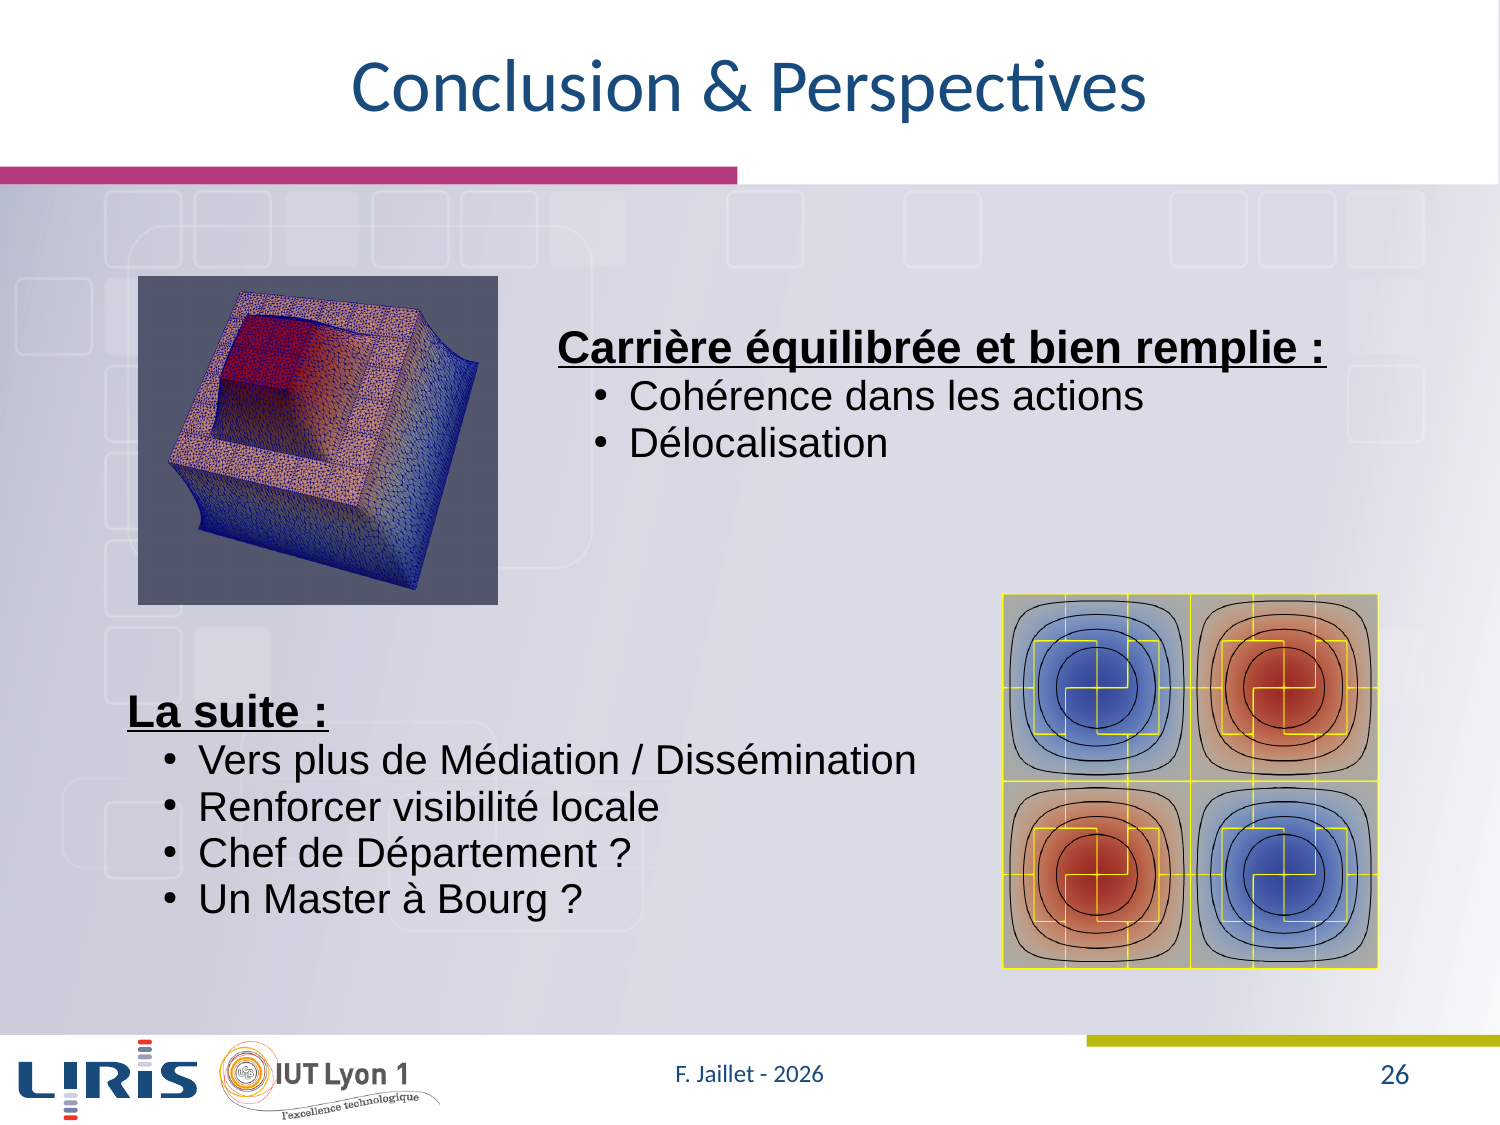

# Conclusion & Perspectives
Carrière équilibrée et bien remplie :
Cohérence dans les actions
Délocalisation
La suite :
Vers plus de Médiation / Dissémination
Renforcer visibilité locale
Chef de Département ?
Un Master à Bourg ?
F. Jaillet - 2026